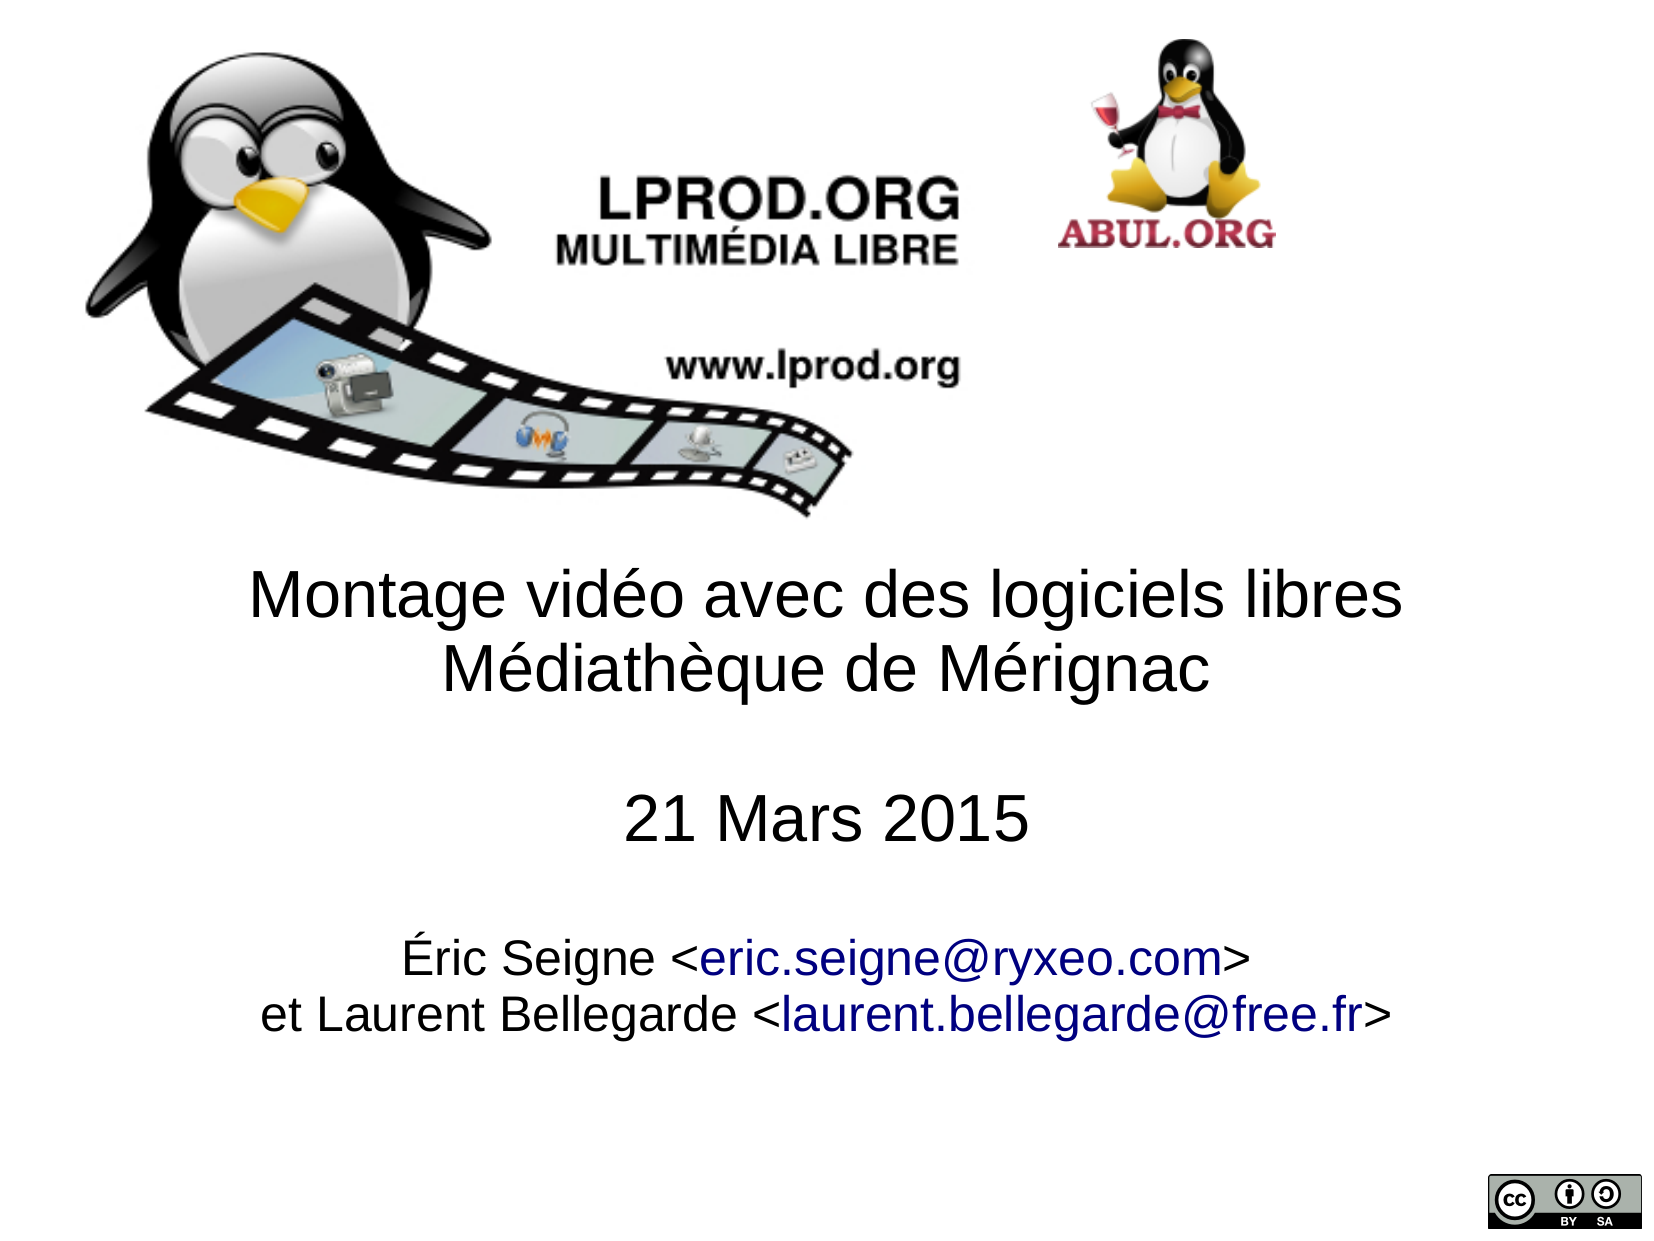

# Montage vidéo avec des logiciels libres Médiathèque de Mérignac
21 Mars 2015
Éric Seigne <eric.seigne@ryxeo.com>
et Laurent Bellegarde <laurent.bellegarde@free.fr>